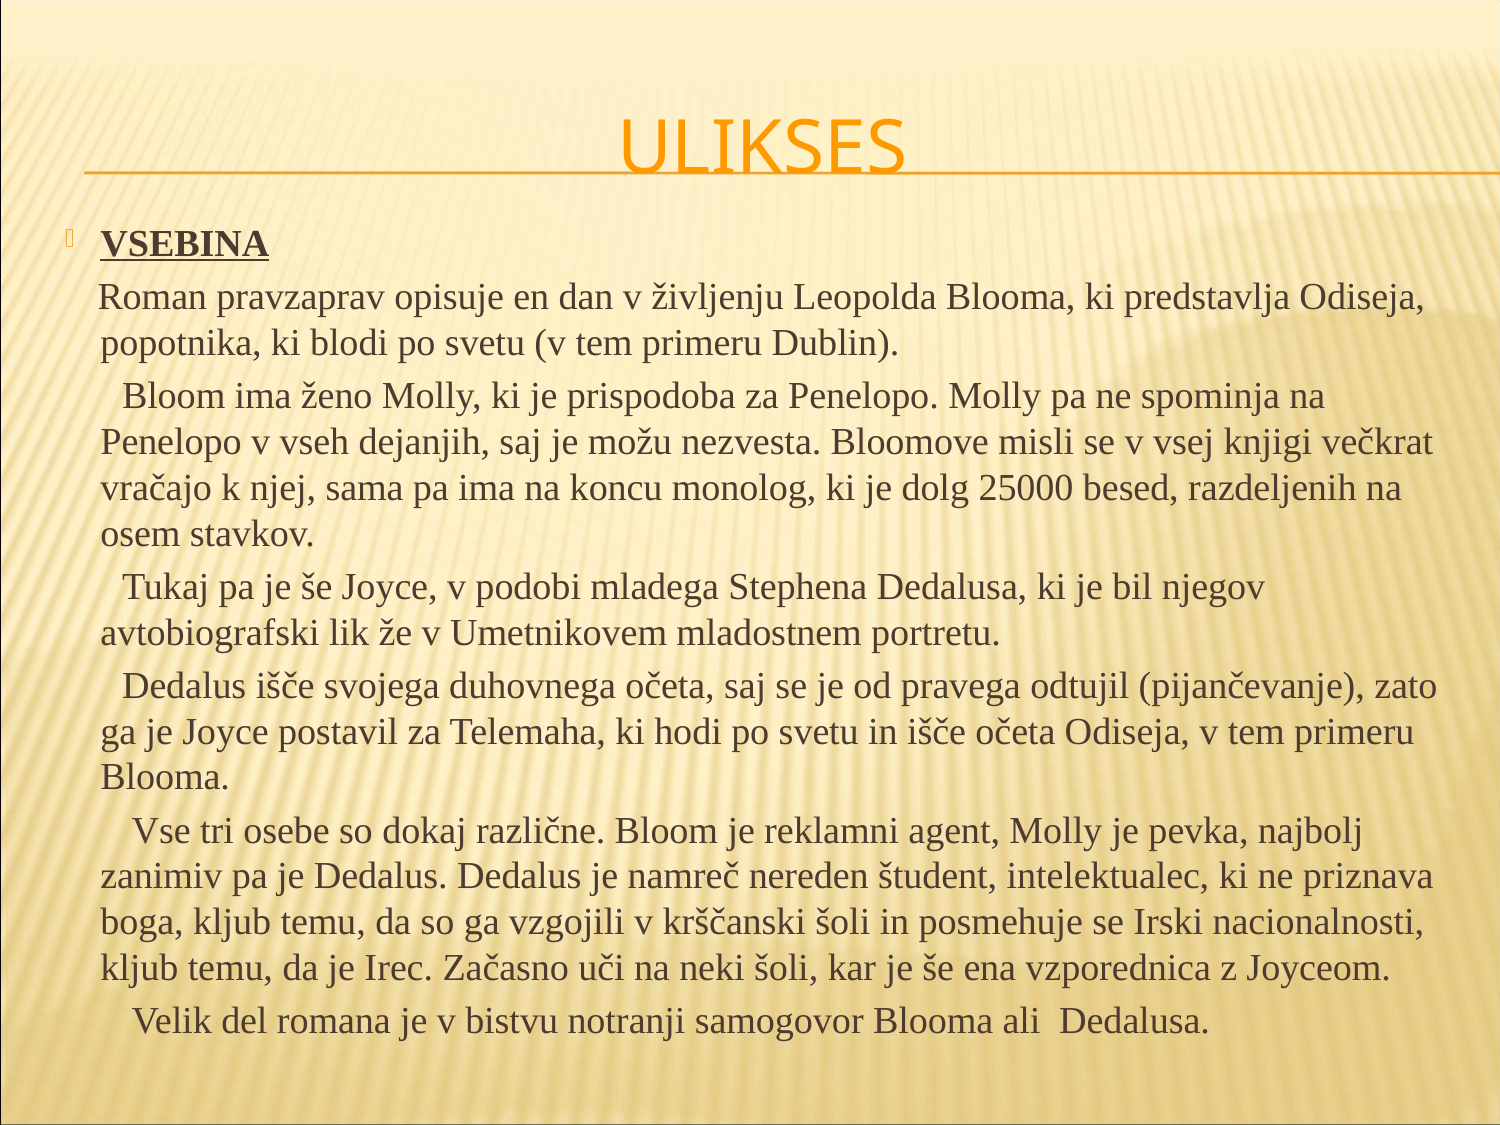

# ulikses
VSEBINA
 Roman pravzaprav opisuje en dan v življenju Leopolda Blooma, ki predstavlja Odiseja, popotnika, ki blodi po svetu (v tem primeru Dublin).
 Bloom ima ženo Molly, ki je prispodoba za Penelopo. Molly pa ne spominja na Penelopo v vseh dejanjih, saj je možu nezvesta. Bloomove misli se v vsej knjigi večkrat vračajo k njej, sama pa ima na koncu monolog, ki je dolg 25000 besed, razdeljenih na osem stavkov.
 Tukaj pa je še Joyce, v podobi mladega Stephena Dedalusa, ki je bil njegov avtobiografski lik že v Umetnikovem mladostnem portretu.
 Dedalus išče svojega duhovnega očeta, saj se je od pravega odtujil (pijančevanje), zato ga je Joyce postavil za Telemaha, ki hodi po svetu in išče očeta Odiseja, v tem primeru Blooma.
 Vse tri osebe so dokaj različne. Bloom je reklamni agent, Molly je pevka, najbolj zanimiv pa je Dedalus. Dedalus je namreč nereden študent, intelektualec, ki ne priznava boga, kljub temu, da so ga vzgojili v krščanski šoli in posmehuje se Irski nacionalnosti, kljub temu, da je Irec. Začasno uči na neki šoli, kar je še ena vzporednica z Joyceom.
 Velik del romana je v bistvu notranji samogovor Blooma ali Dedalusa.